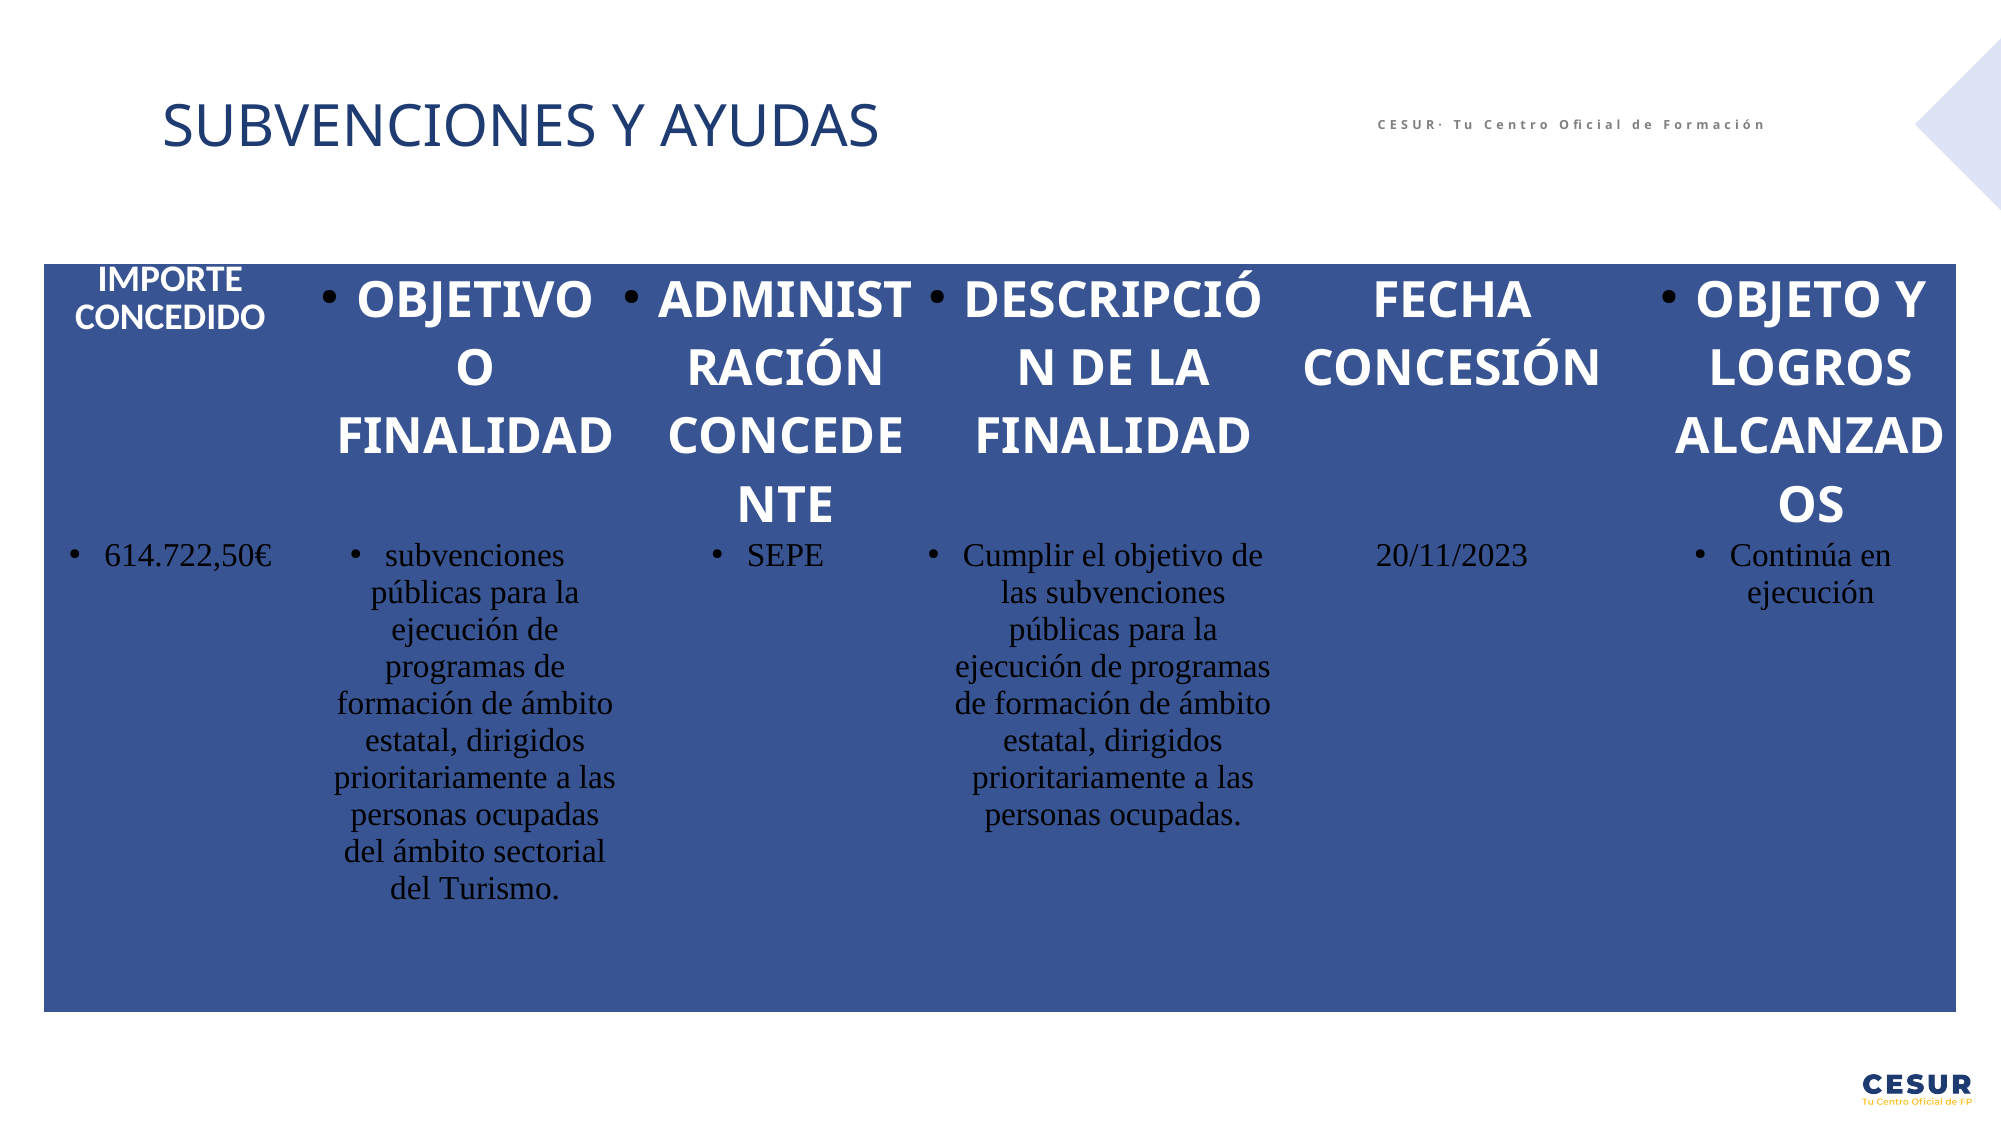

# SUBVENCIONES Y AYUDAS
| IMPORTE CONCEDIDO | OBJETIVO O FINALIDAD | ADMINISTRACIÓN CONCEDENTE | DESCRIPCIÓN DE LA FINALIDAD | FECHA CONCESIÓN | OBJETO Y LOGROS ALCANZADOS |
| --- | --- | --- | --- | --- | --- |
| 614.722,50€ | subvenciones públicas para la ejecución de programas de formación de ámbito estatal, dirigidos prioritariamente a las personas ocupadas del ámbito sectorial del Turismo. | SEPE | Cumplir el objetivo de las subvenciones públicas para la ejecución de programas de formación de ámbito estatal, dirigidos prioritariamente a las personas ocupadas. | 20/11/2023 | Continúa en ejecución |